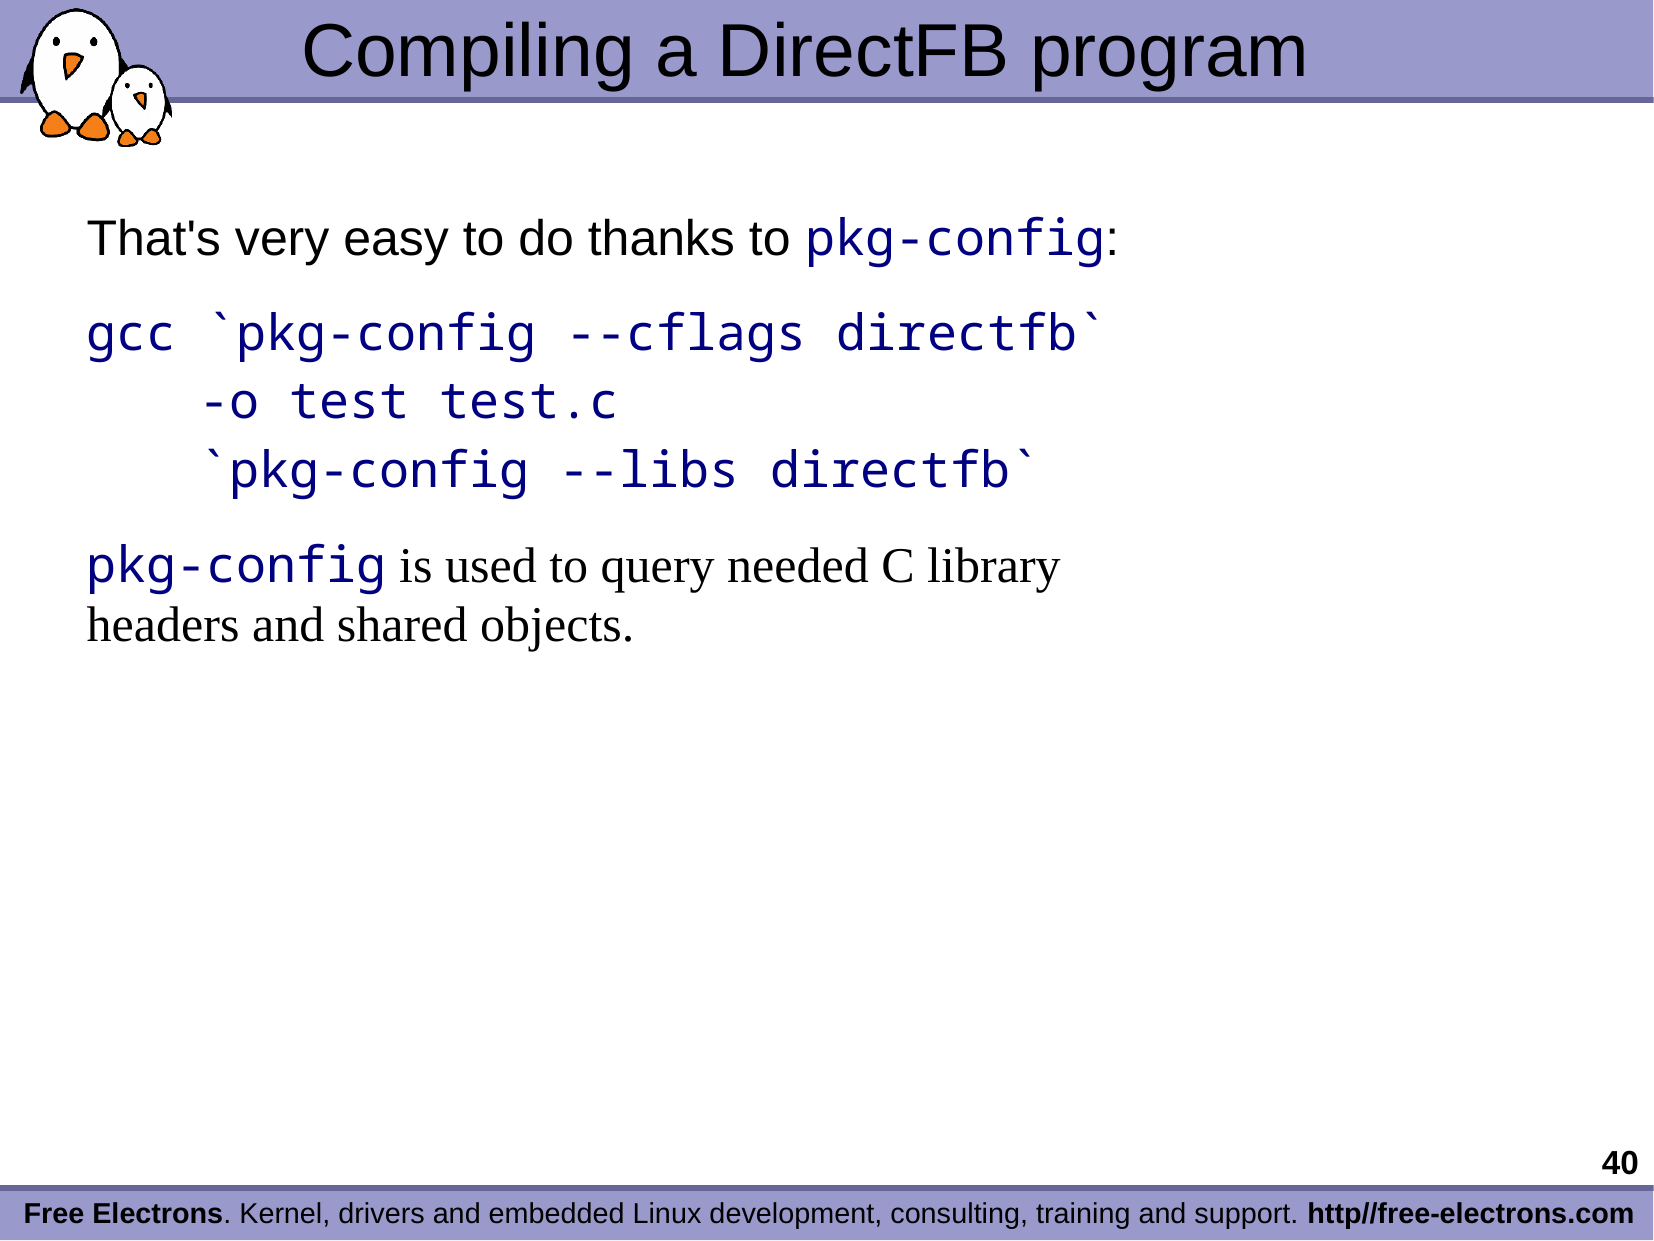

# Compiling a DirectFB program
That's very easy to do thanks to pkg-config:
gcc `pkg-config --cflags directfb`
 -o test test.c
 `pkg-config --libs directfb`
pkg-config is used to query needed C library
headers and shared objects.